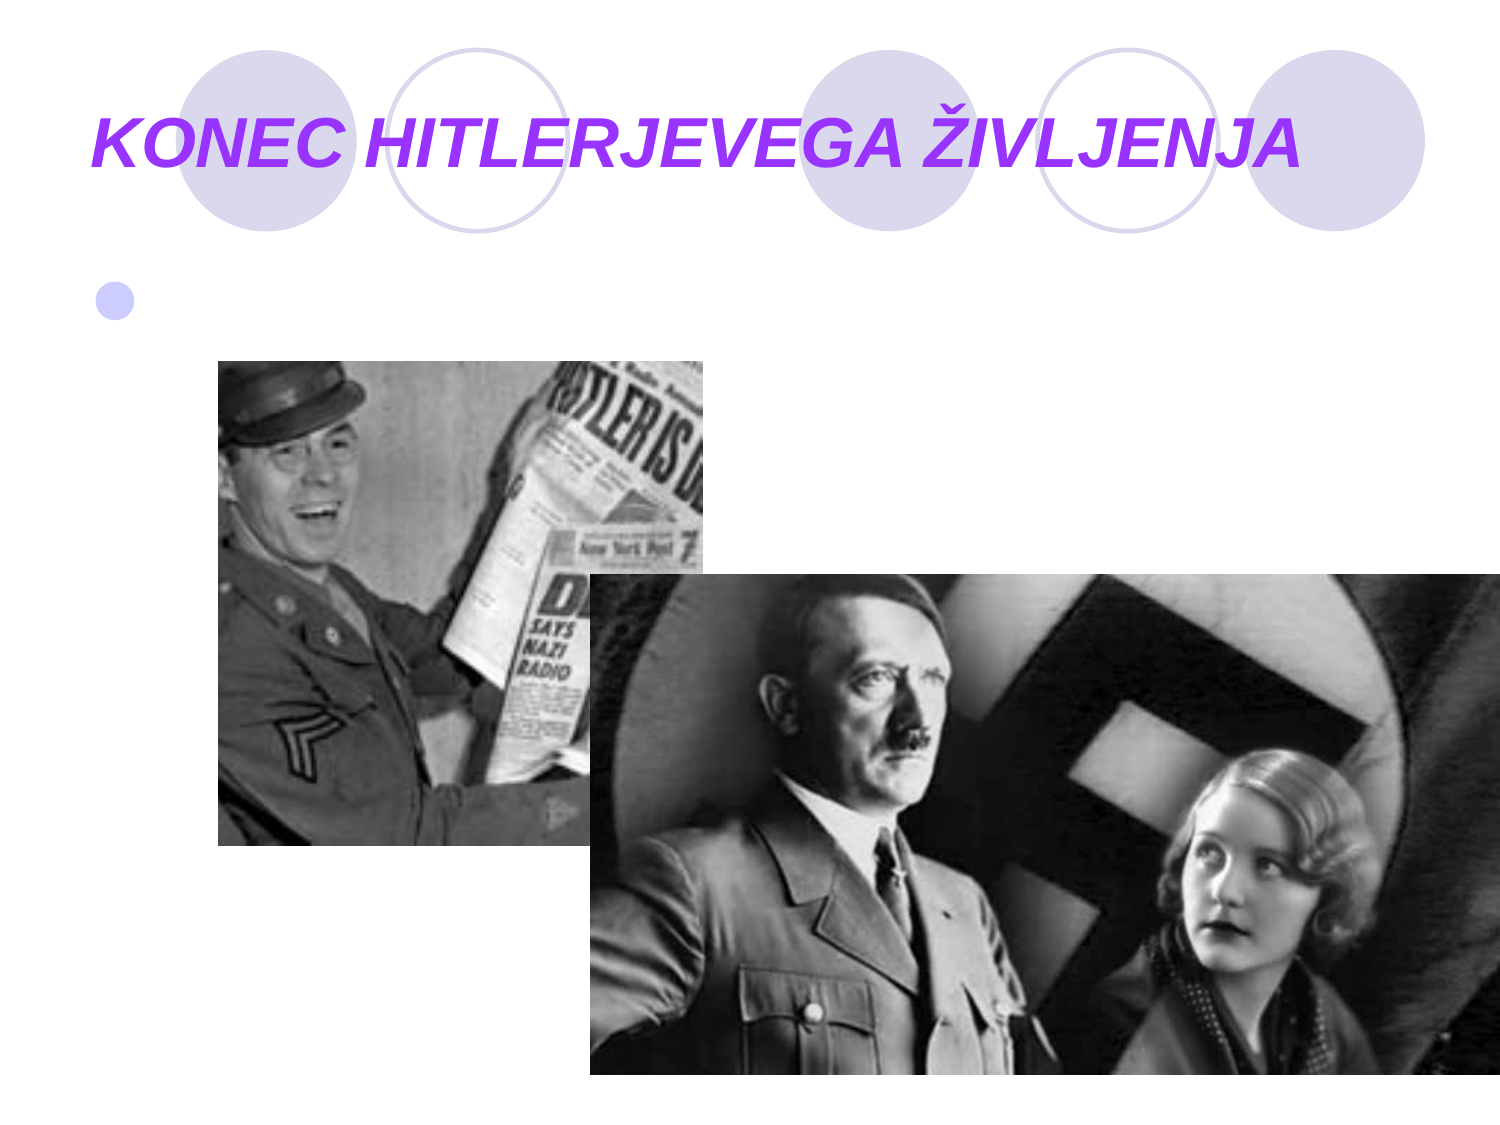

# KONEC HITLERJEVEGA ŽIVLJENJA
leta 1945 naredi samomor